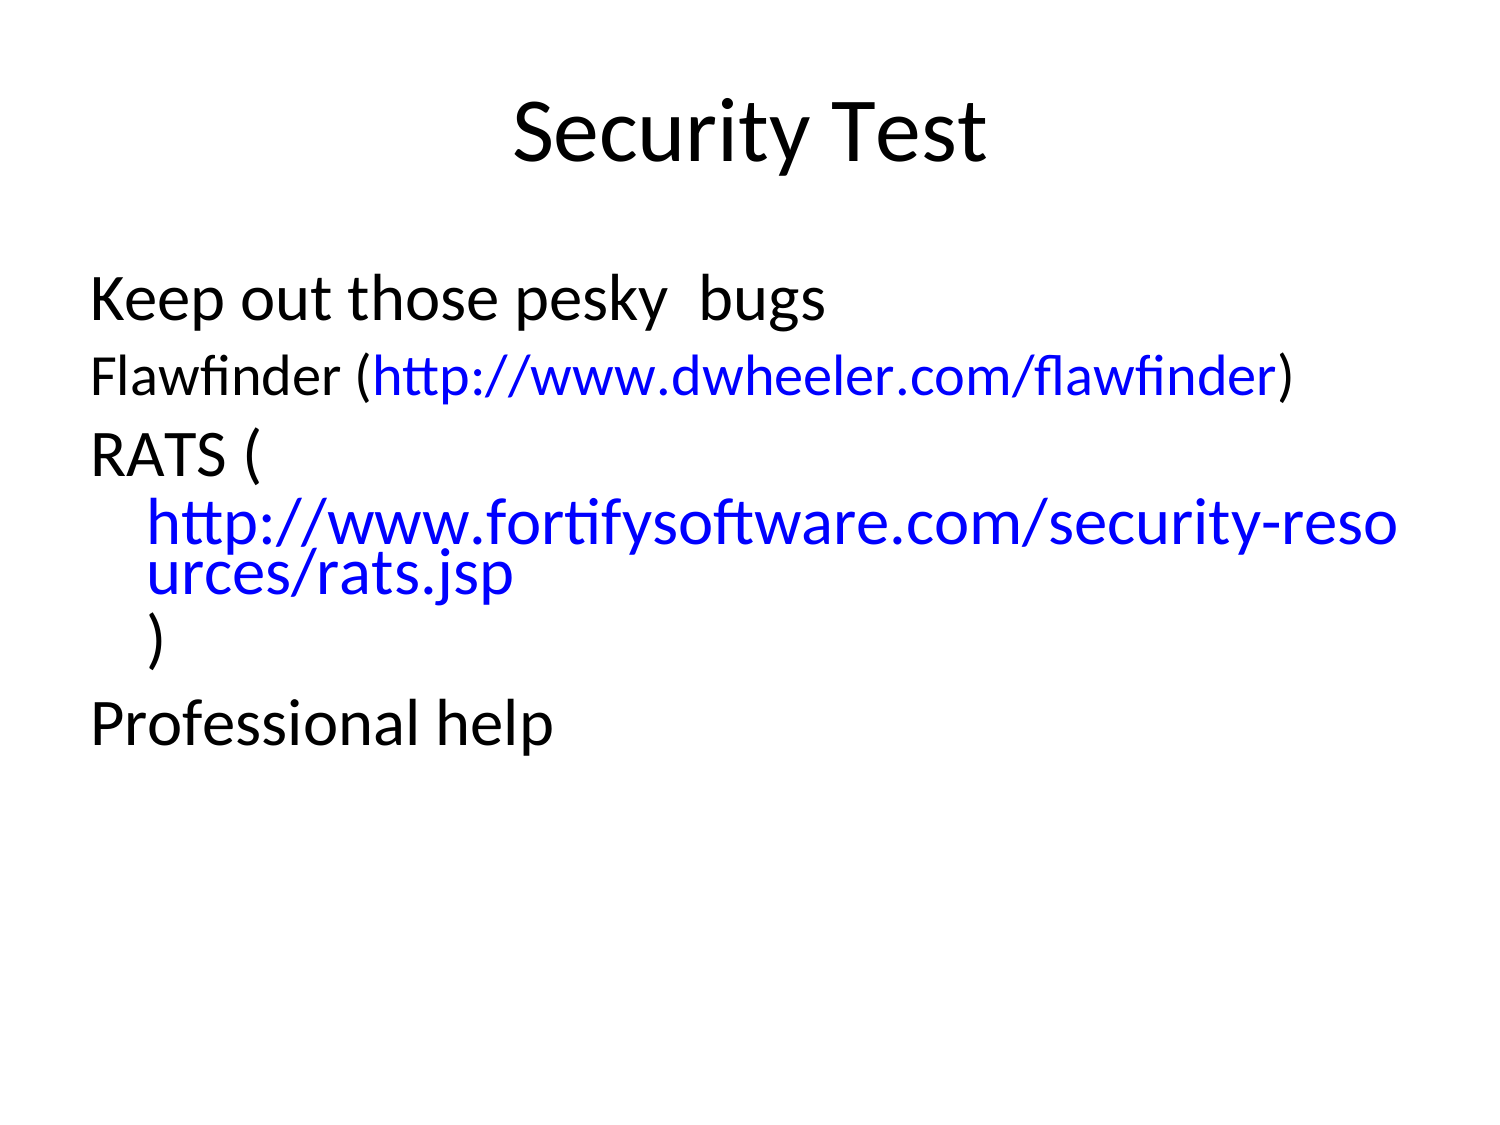

# Security Test
Keep out those pesky bugs
Flawfinder (http://www.dwheeler.com/flawfinder)
RATS (http://www.fortifysoftware.com/security-resources/rats.jsp)
Professional help